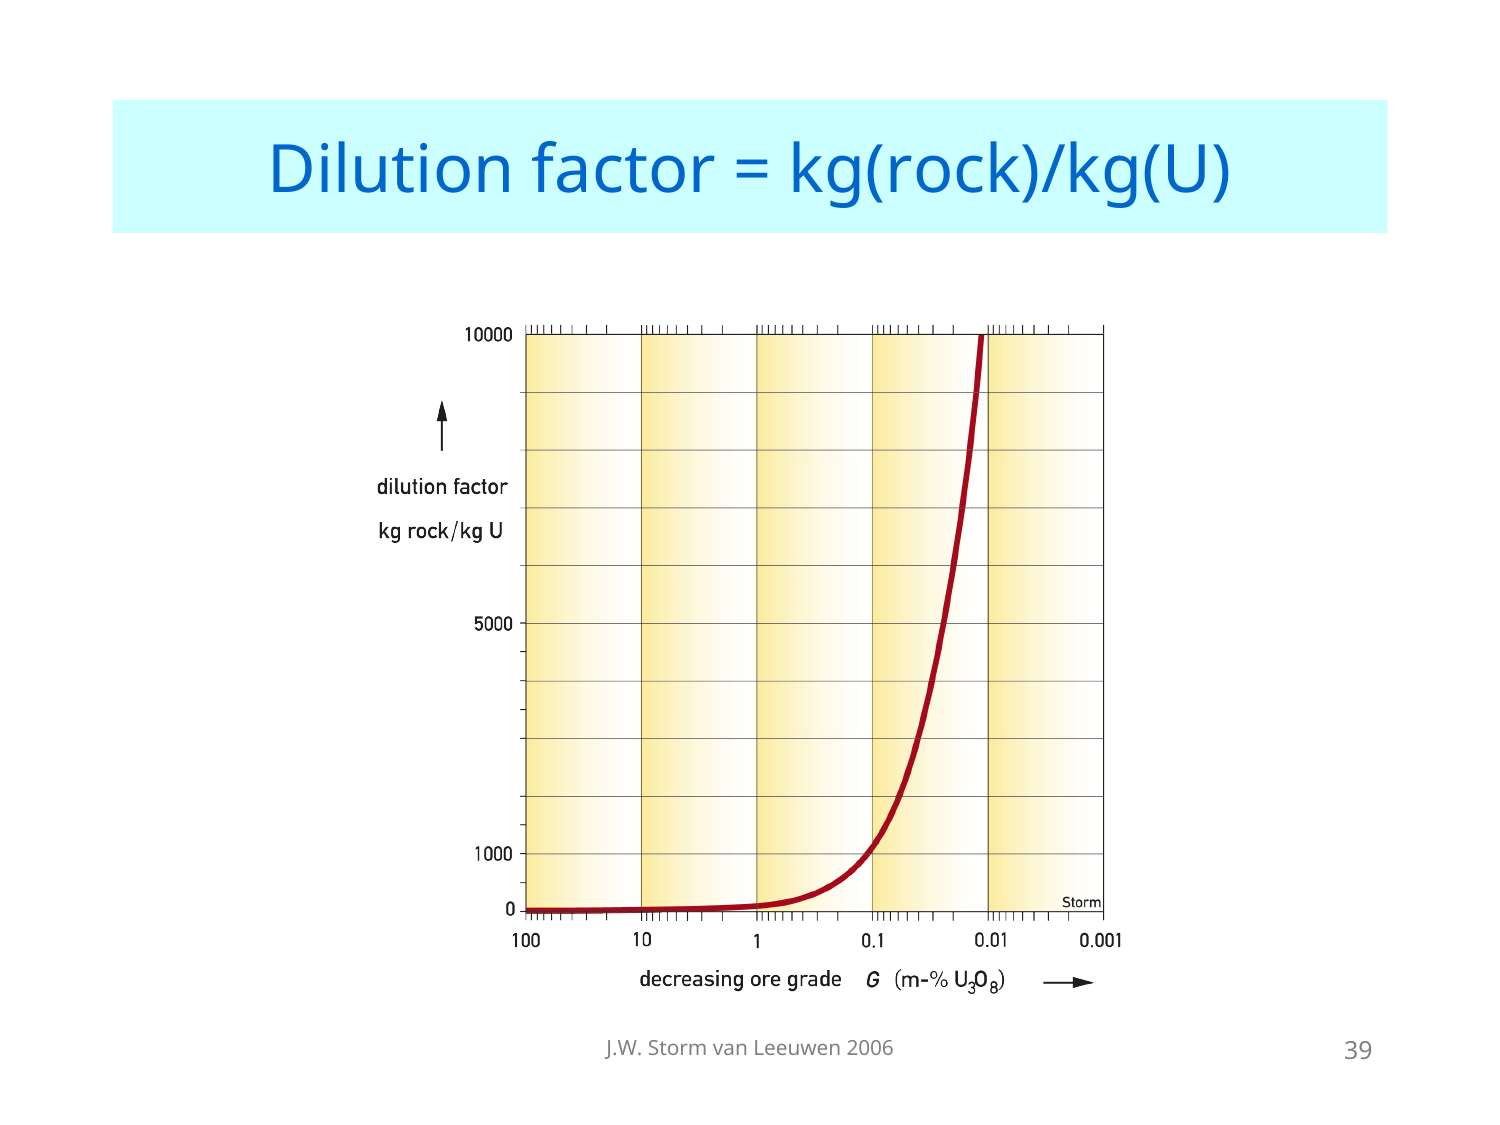

# Dilution factor = kg(rock)/kg(U)
J.W. Storm van Leeuwen 2006
39